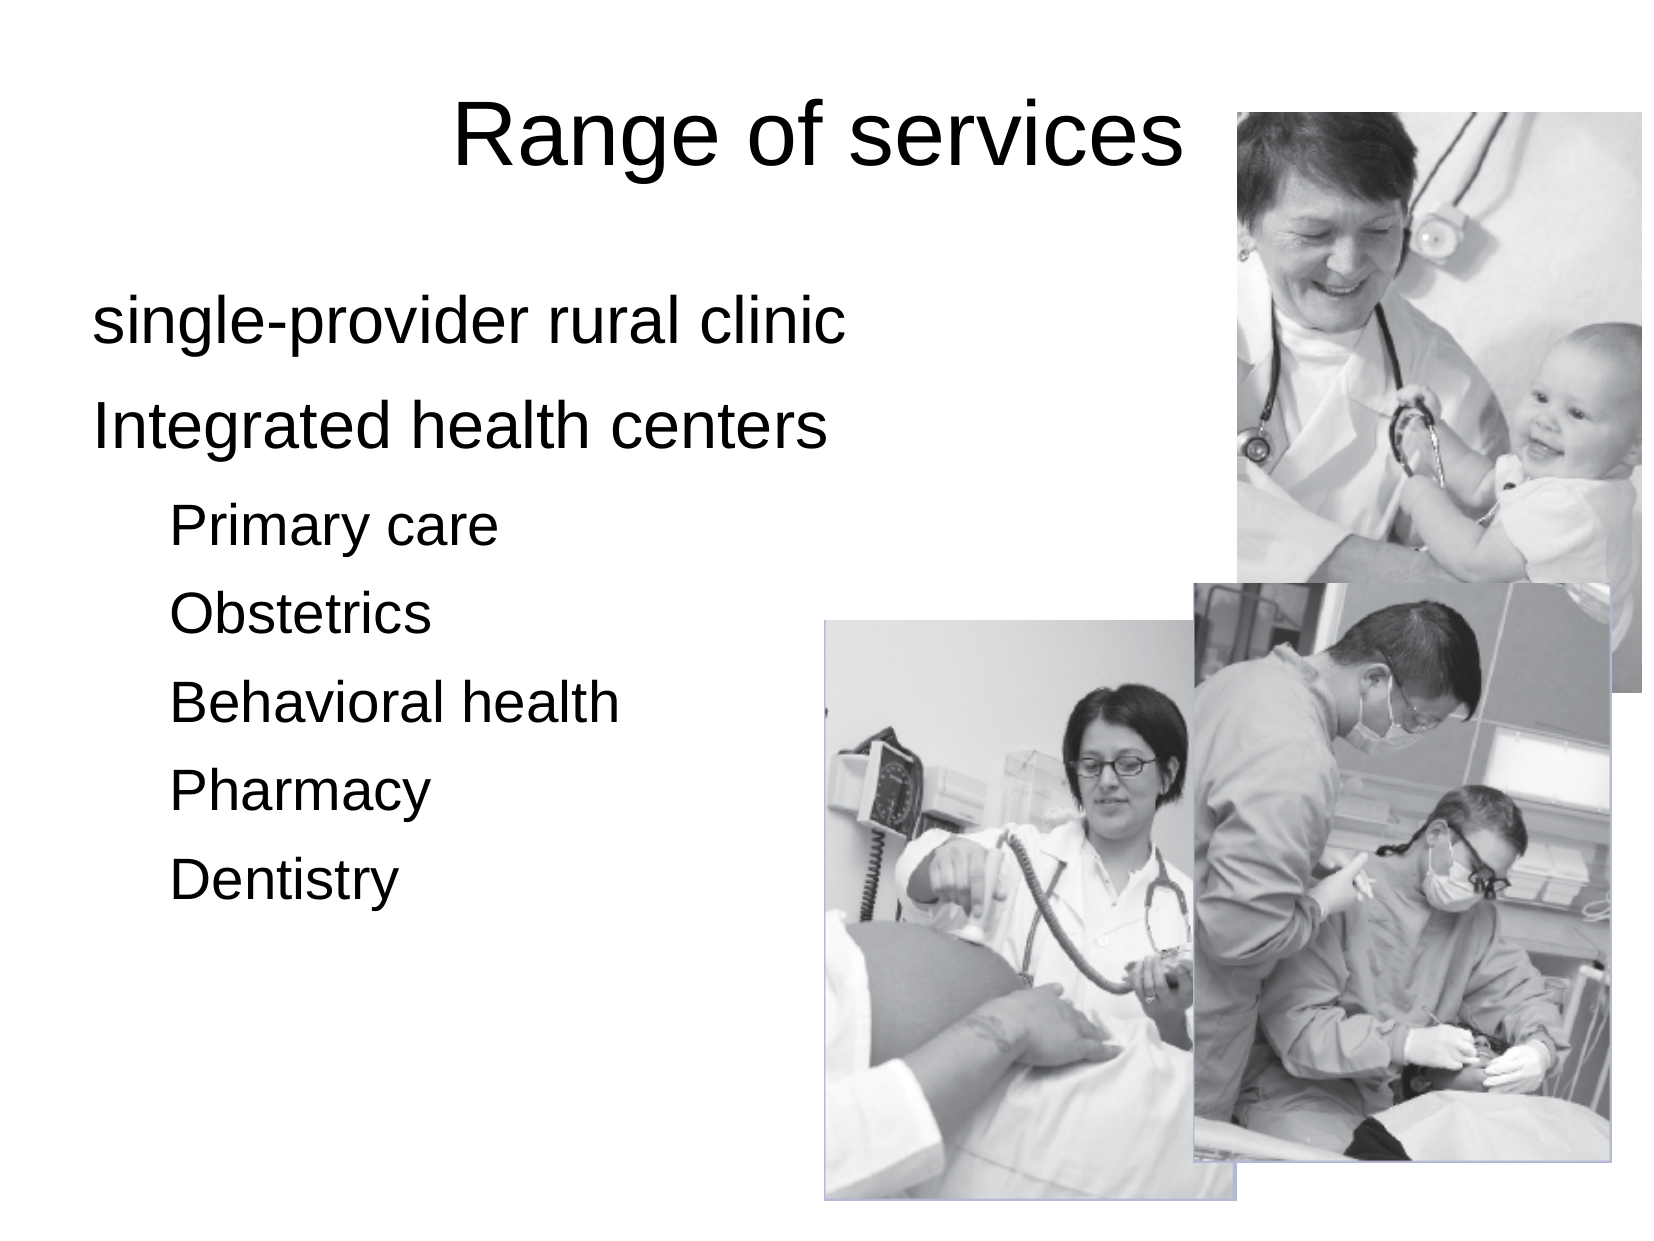

# Range of services
single-provider rural clinic
Integrated health centers
Primary care
Obstetrics
Behavioral health
Pharmacy
Dentistry